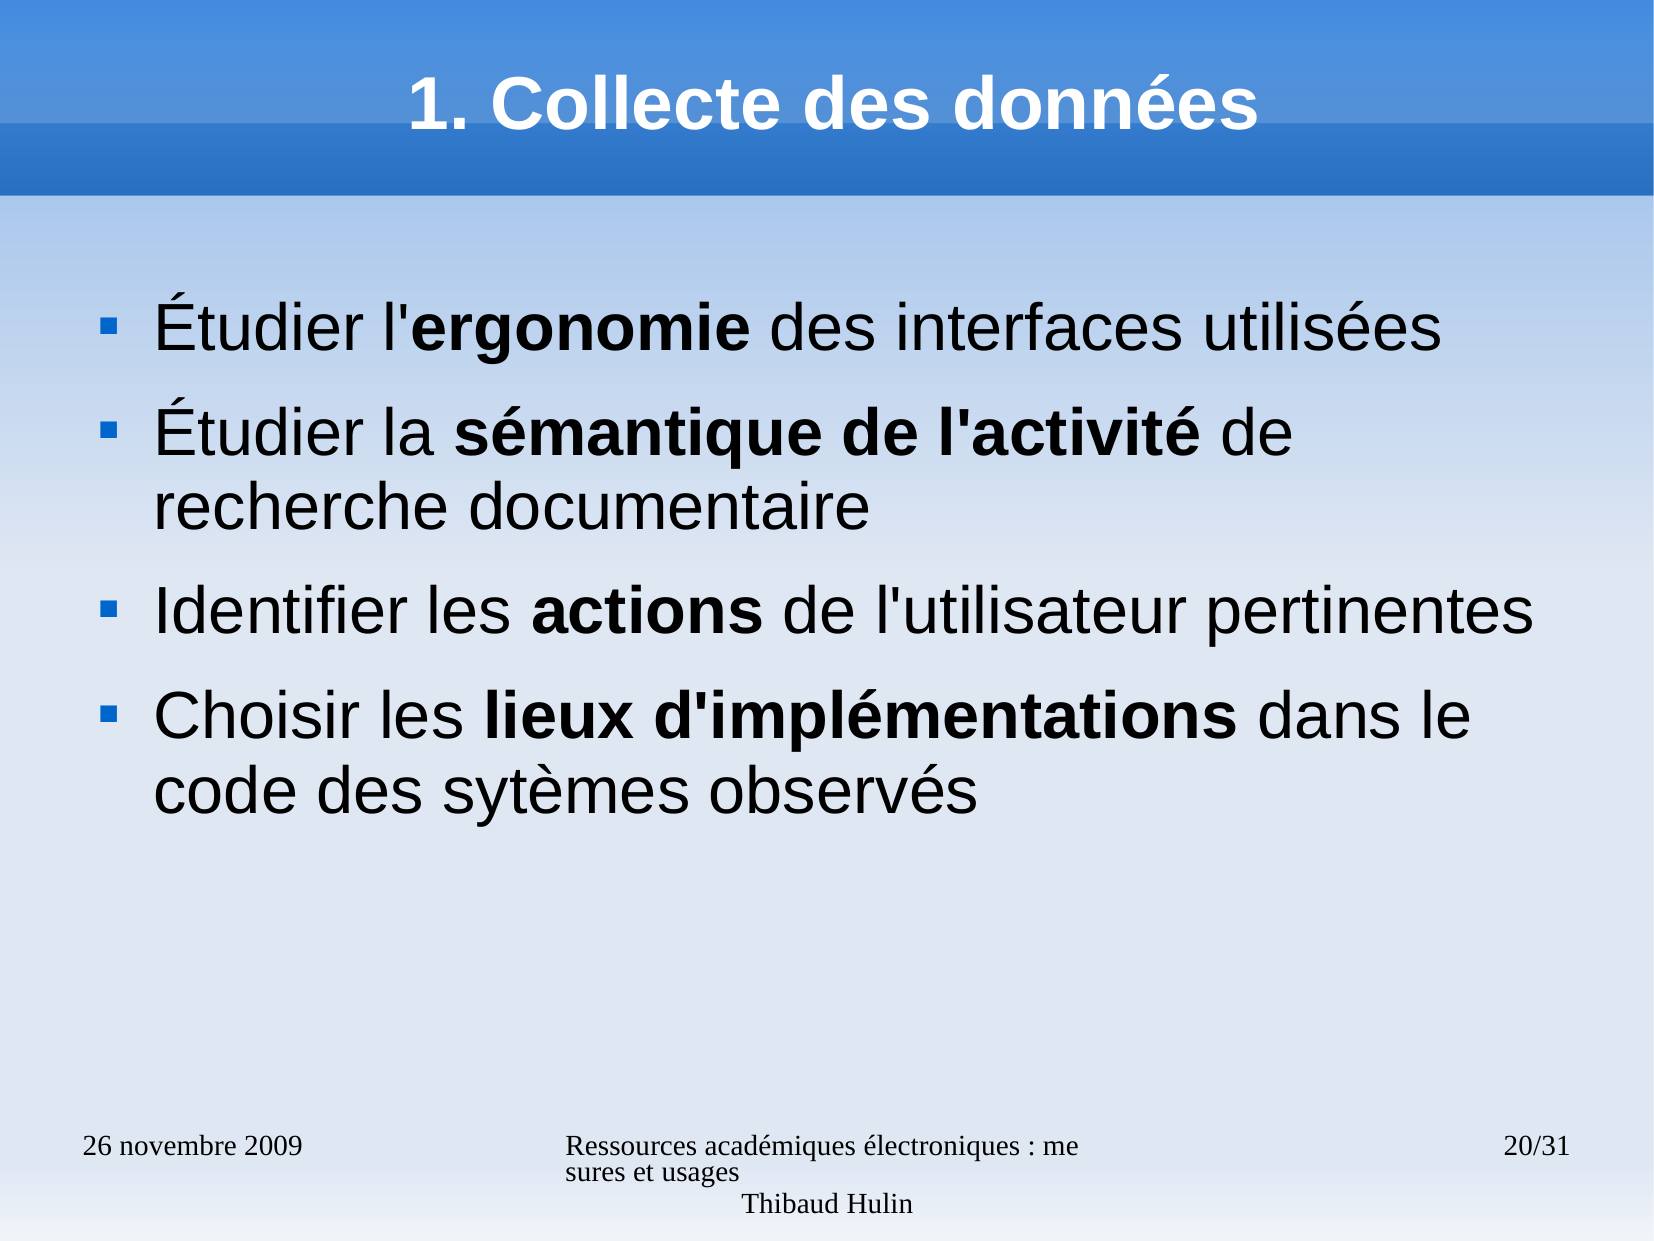

# 1. Collecte des données
Étudier l'ergonomie des interfaces utilisées
Étudier la sémantique de l'activité de recherche documentaire
Identifier les actions de l'utilisateur pertinentes
Choisir les lieux d'implémentations dans le code des sytèmes observés
26 novembre 2009
Ressources académiques électroniques : mesures et usages
20